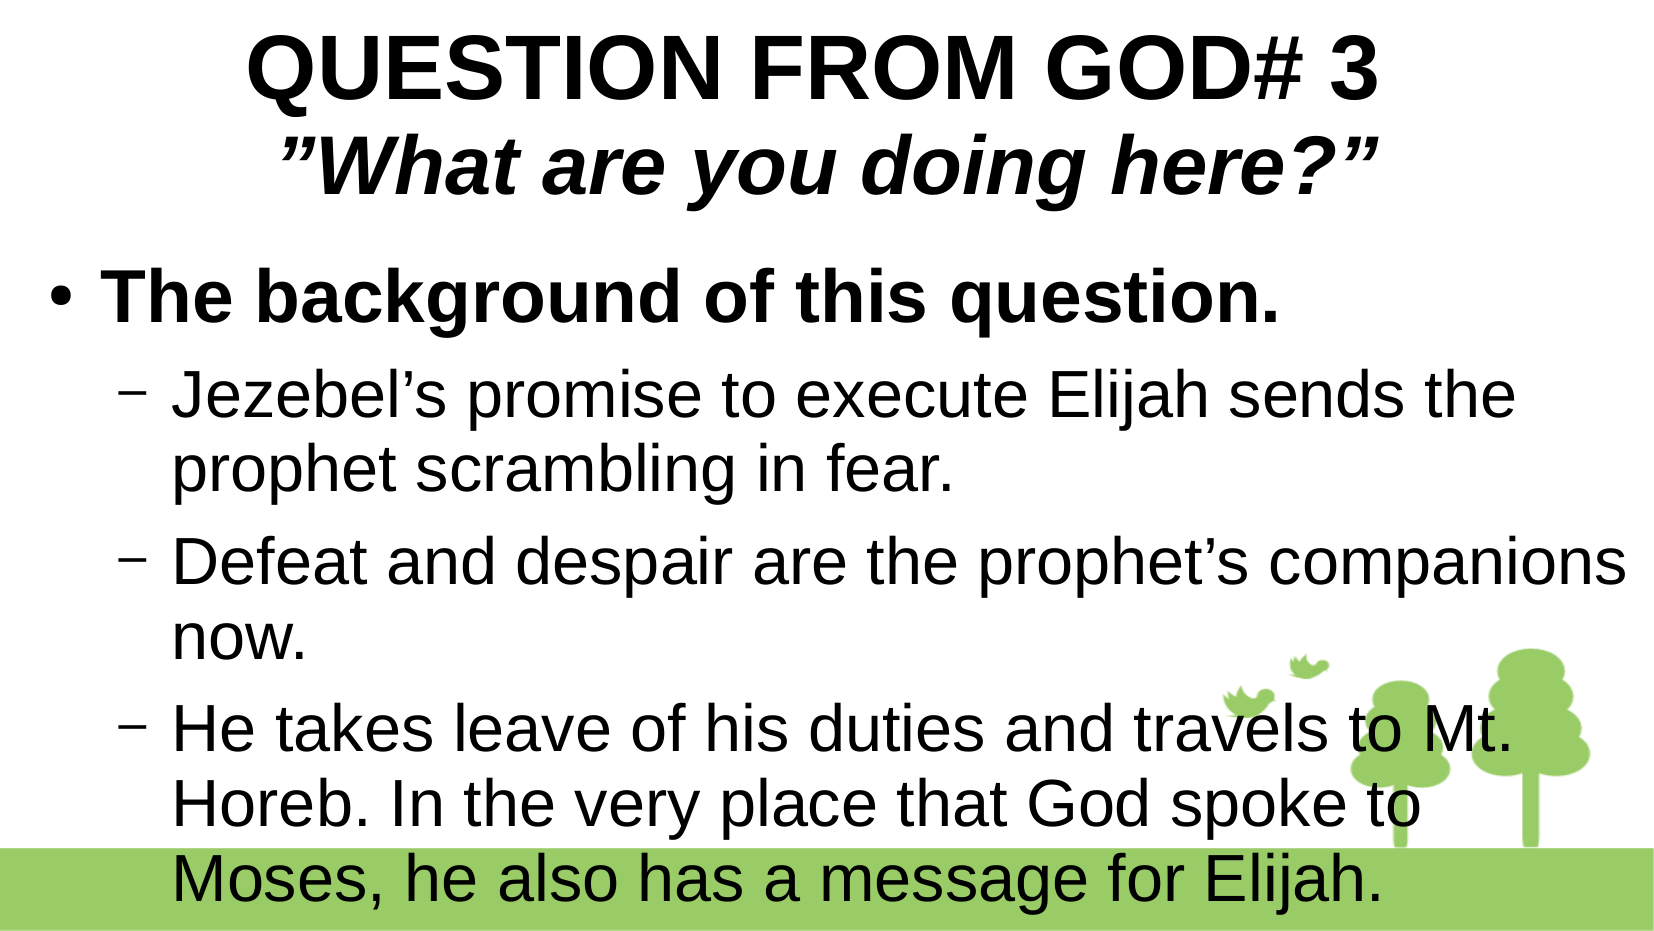

# QUESTION FROM GOD# 3 ”What are you doing here?”
The background of this question.
Jezebel’s promise to execute Elijah sends the prophet scrambling in fear.
Defeat and despair are the prophet’s companions now.
He takes leave of his duties and travels to Mt. Horeb. In the very place that God spoke to Moses, he also has a message for Elijah.